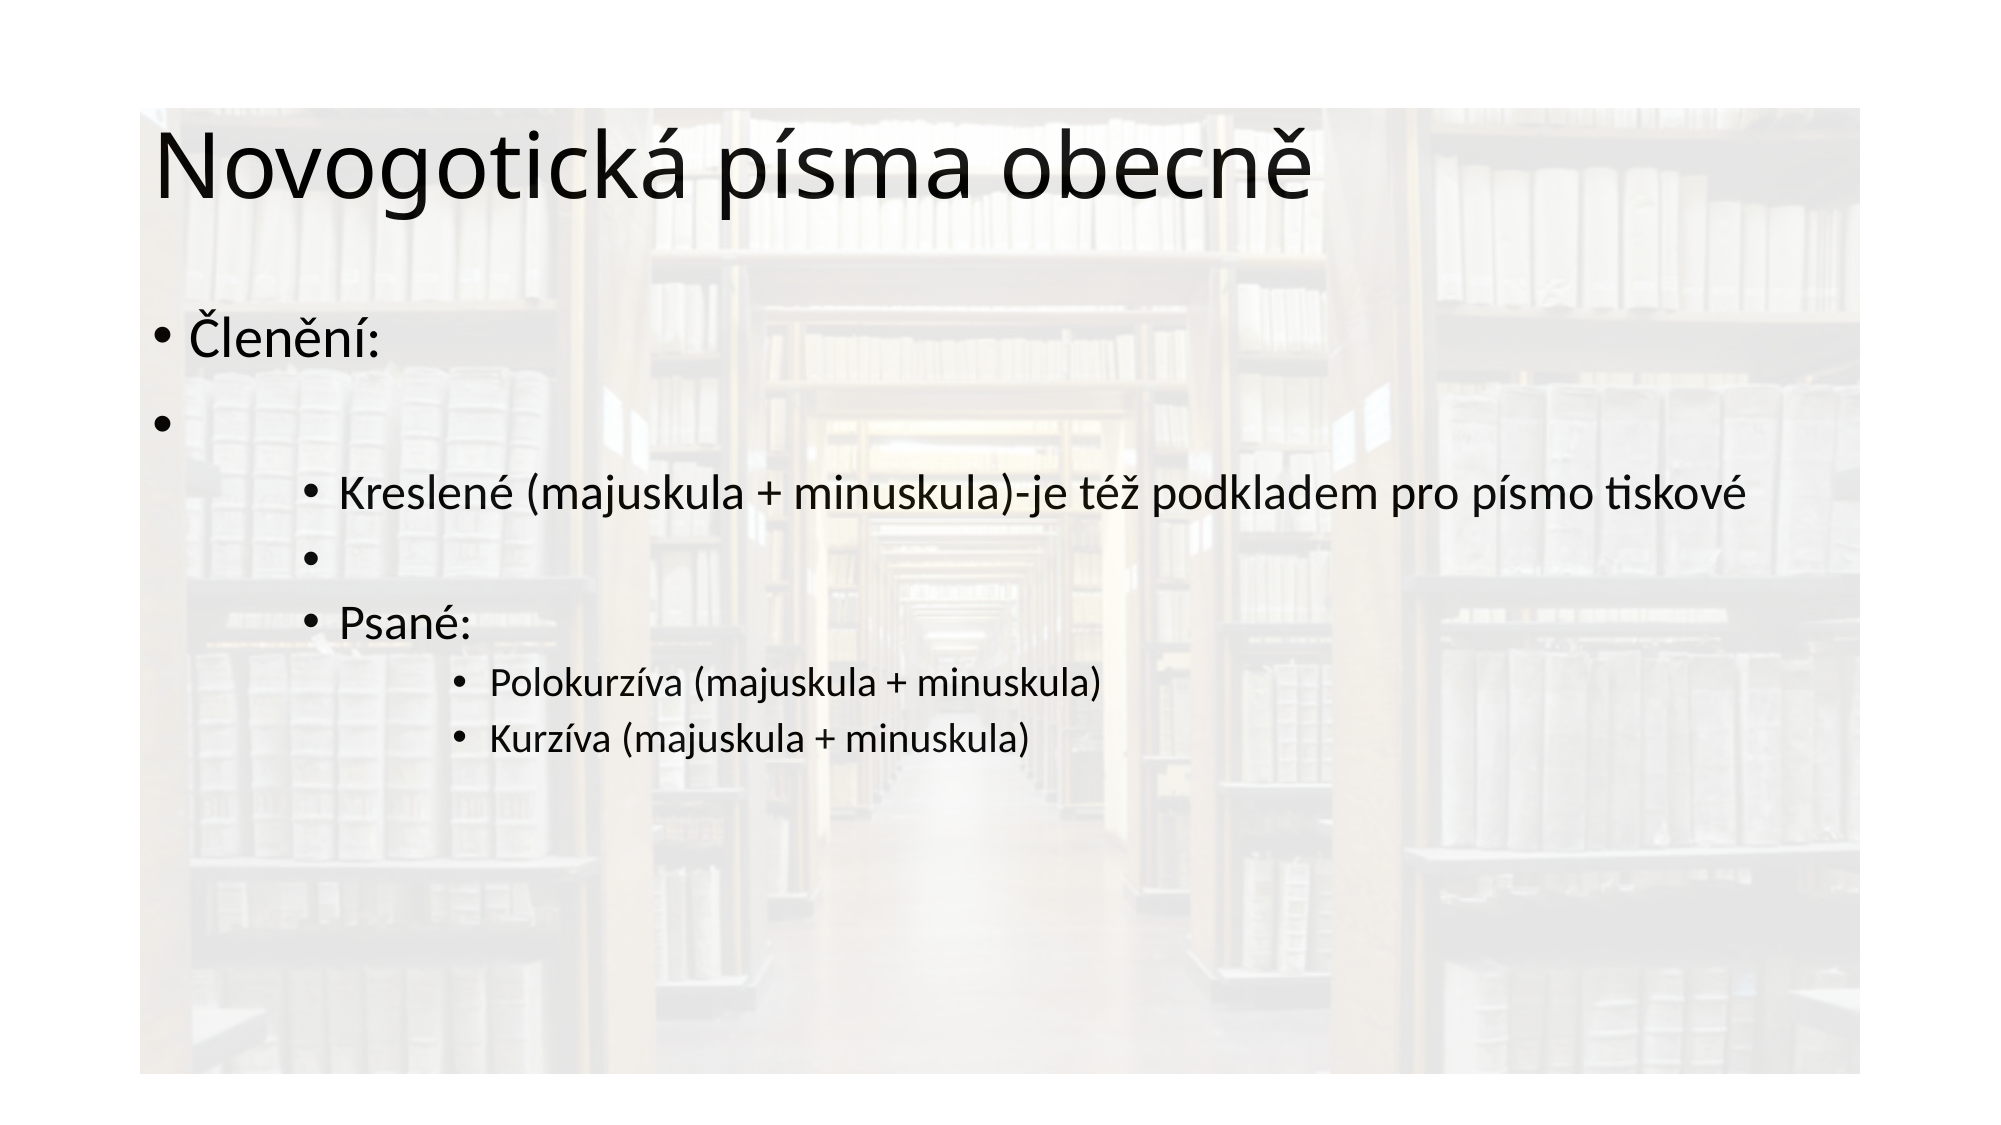

# Novogotická písma obecně
Členění:
Kreslené (majuskula + minuskula)-je též podkladem pro písmo tiskové
Psané:
Polokurzíva (majuskula + minuskula)
Kurzíva (majuskula + minuskula)